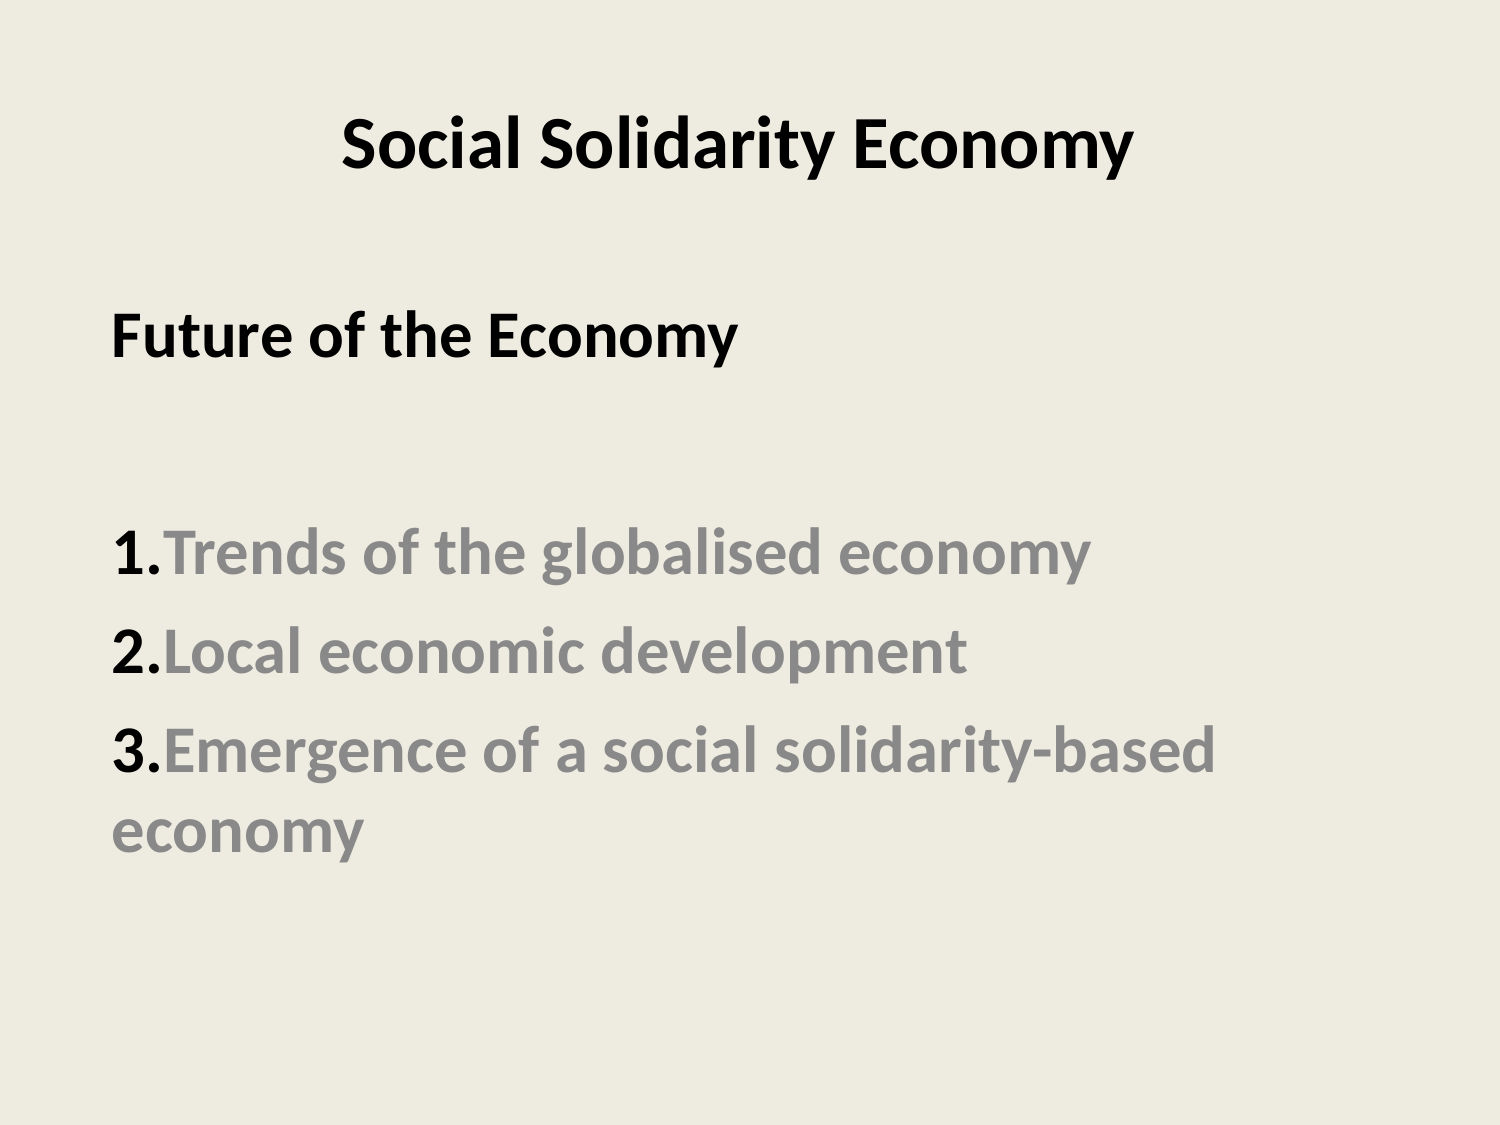

Social Solidarity Economy
Future of the Economy
Trends of the globalised economy
Local economic development
Emergence of a social solidarity-based economy